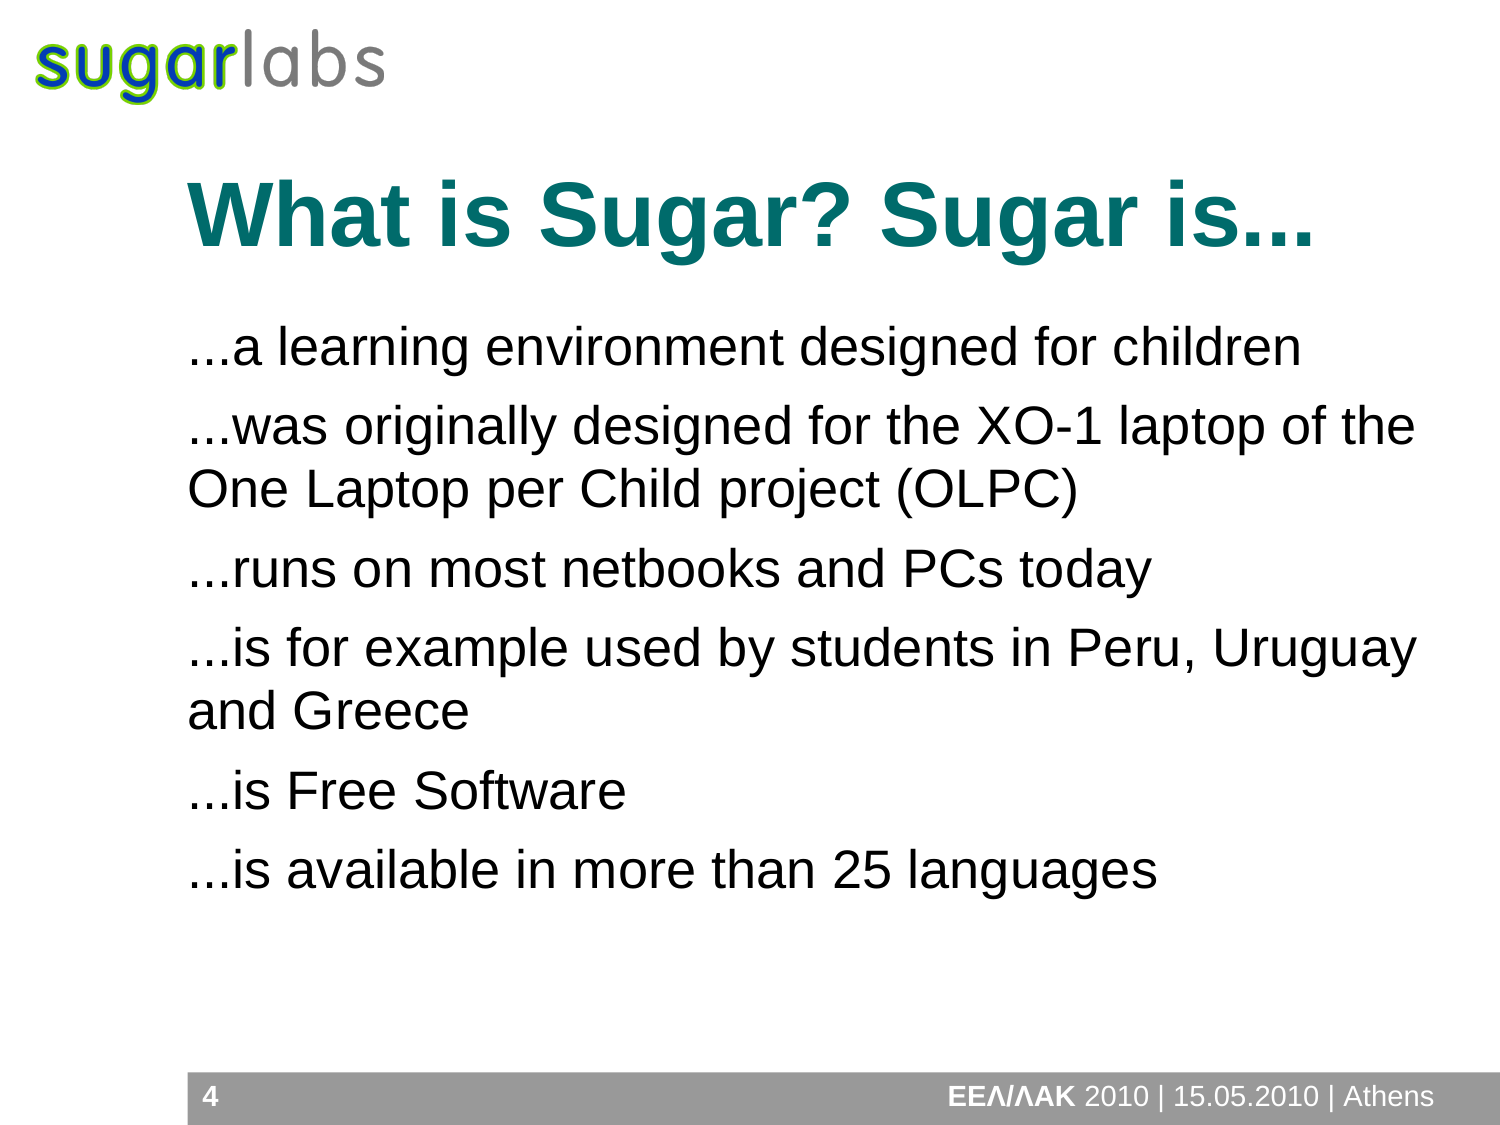

# What is Sugar? Sugar is...
...a learning environment designed for children
...was originally designed for the XO-1 laptop of the One Laptop per Child project (OLPC)
...runs on most netbooks and PCs today
...is for example used by students in Peru, Uruguay and Greece
...is Free Software
...is available in more than 25 languages